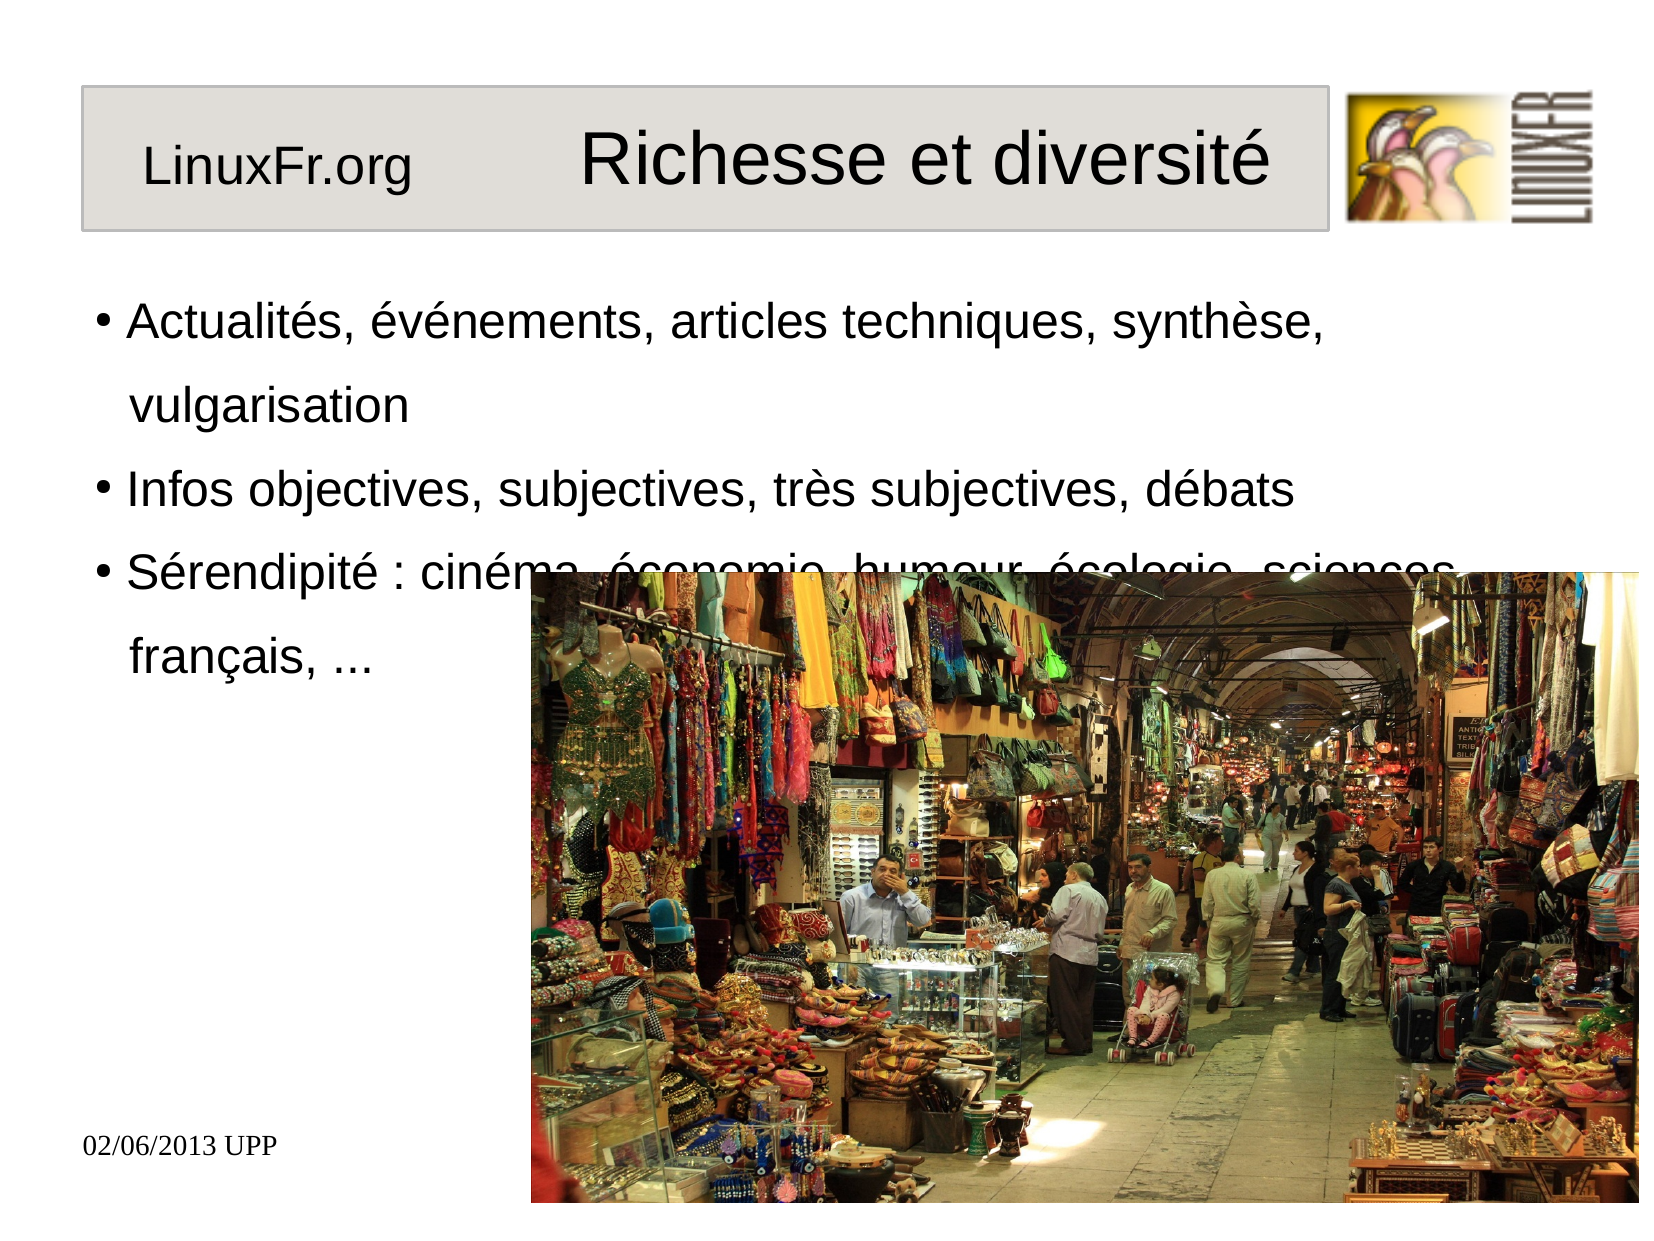

# LinuxFr.org Richesse et diversité
 Actualités, événements, articles techniques, synthèse, vulgarisation
 Infos objectives, subjectives, très subjectives, débats
 Sérendipité : cinéma, économie, humour, écologie, sciences, français, ...